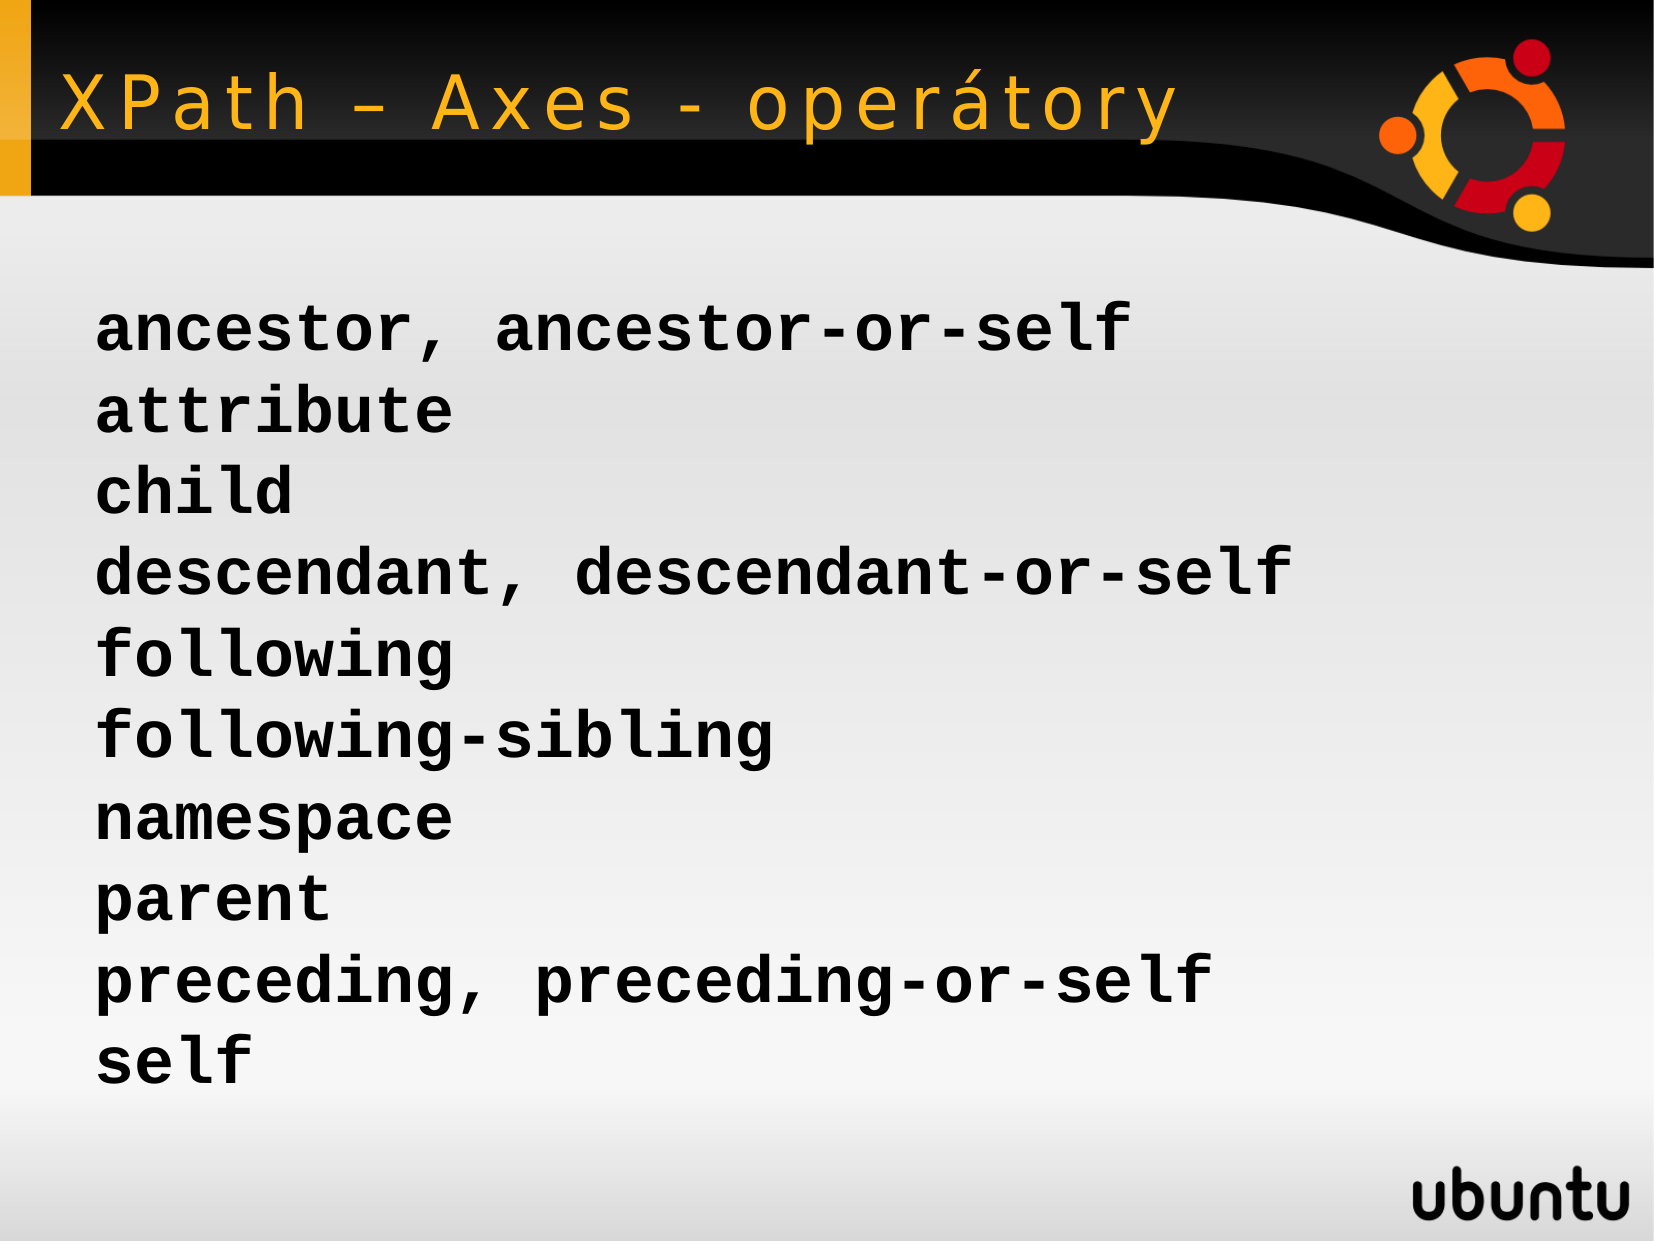

# XPath – Axes - operátory
ancestor, ancestor-or-self
attribute
child
descendant, descendant-or-self
following
following-sibling
namespace
parent
preceding, preceding-or-self
self